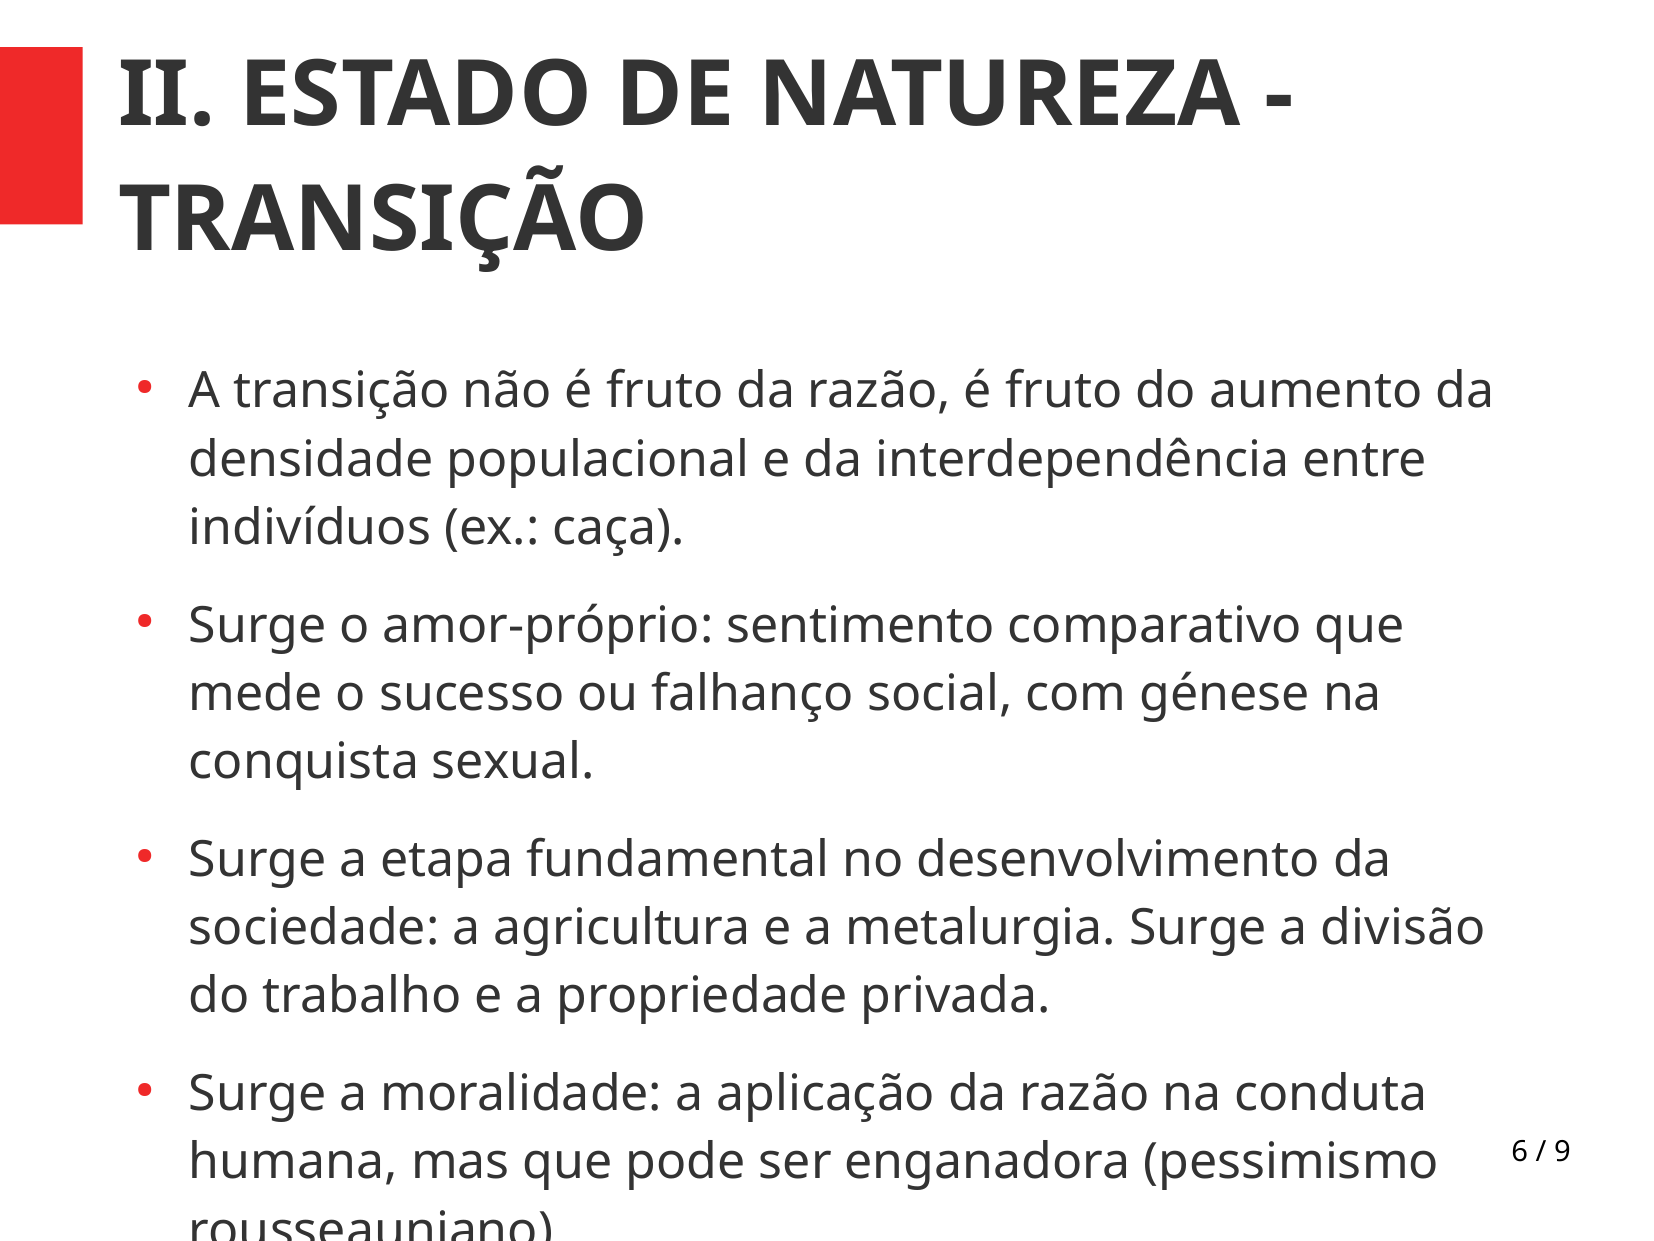

# II. ESTADO DE NATUREZA - TRANSIÇÃO
A transição não é fruto da razão, é fruto do aumento da densidade populacional e da interdependência entre indivíduos (ex.: caça).
Surge o amor-próprio: sentimento comparativo que mede o sucesso ou falhanço social, com génese na conquista sexual.
Surge a etapa fundamental no desenvolvimento da sociedade: a agricultura e a metalurgia. Surge a divisão do trabalho e a propriedade privada.
Surge a moralidade: a aplicação da razão na conduta humana, mas que pode ser enganadora (pessimismo rousseauniano).
6